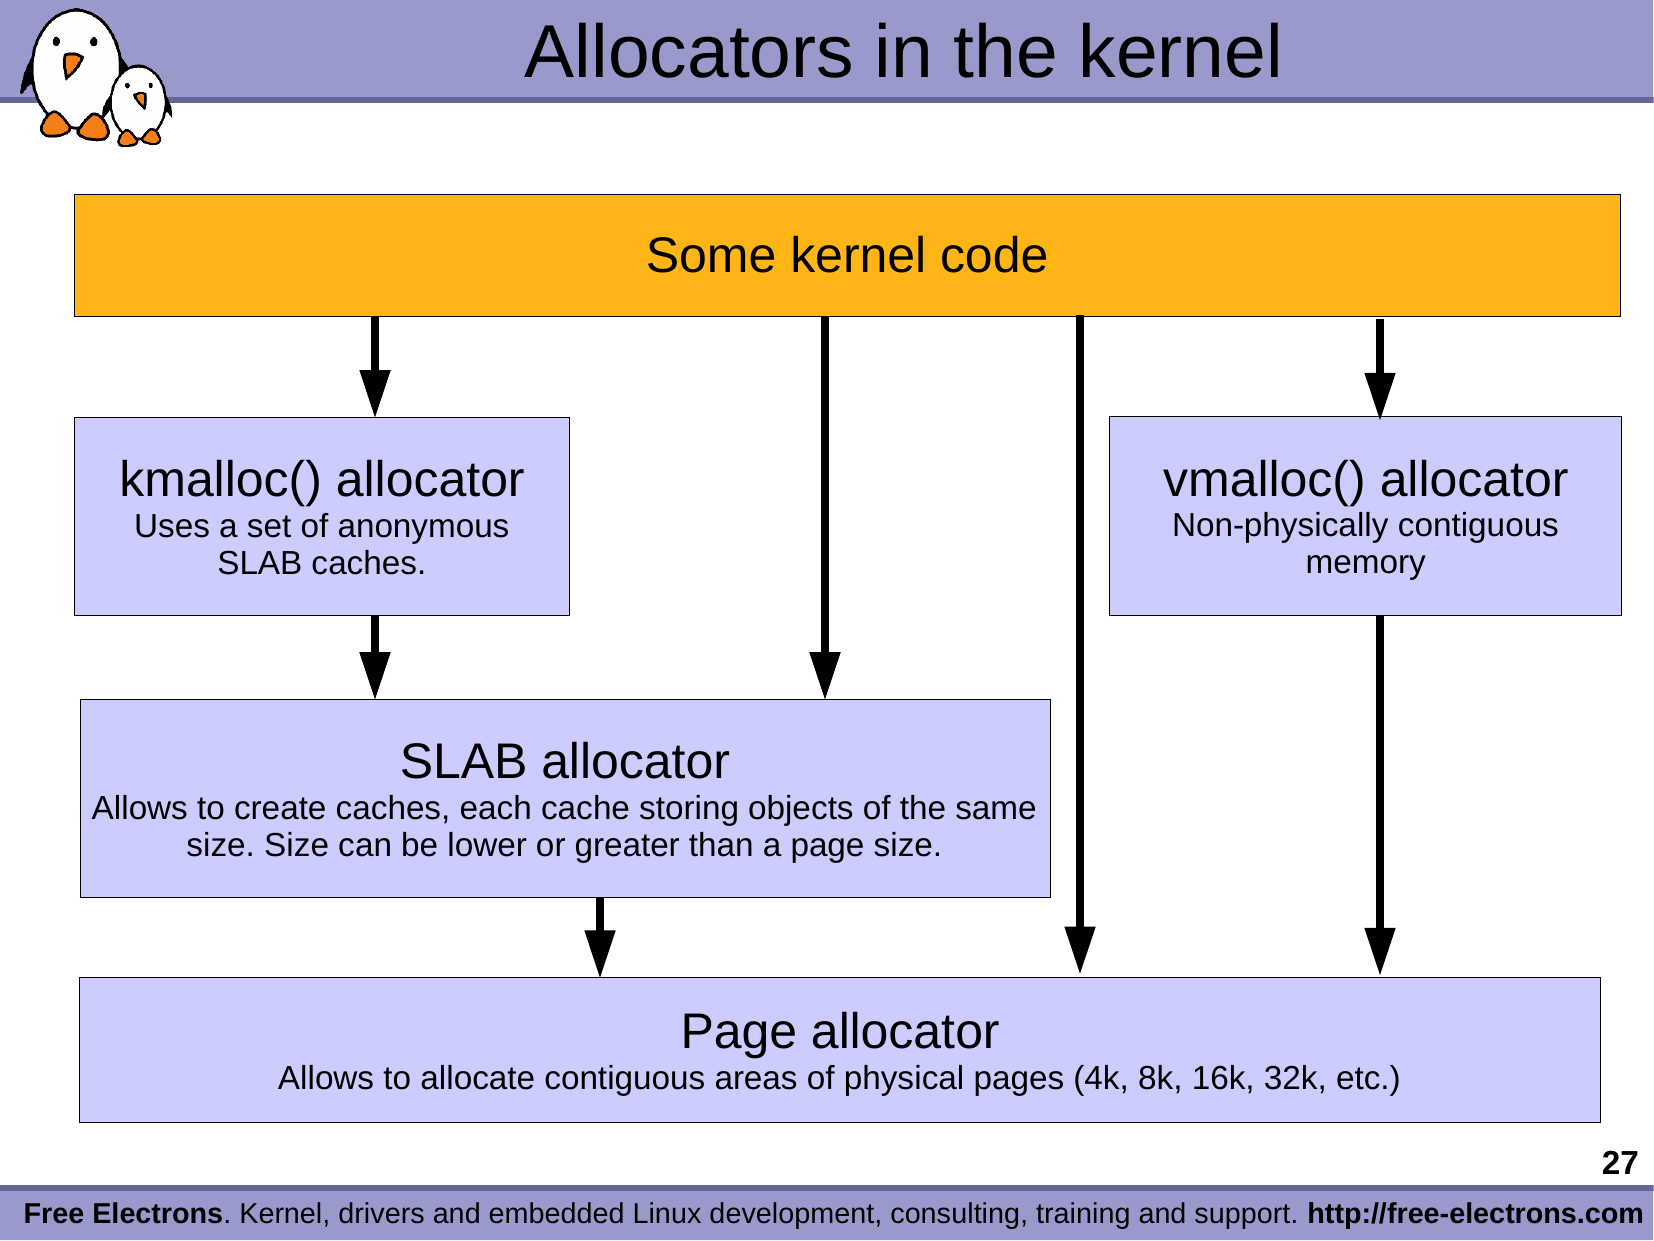

# Allocators in the kernel
Some kernel code
vmalloc() allocator
Non-physically contiguous
memory
kmalloc() allocator
Uses a set of anonymous
SLAB caches.
SLAB allocator
Allows to create caches, each cache storing objects of the same
size. Size can be lower or greater than a page size.
Page allocator
Allows to allocate contiguous areas of physical pages (4k, 8k, 16k, 32k, etc.)